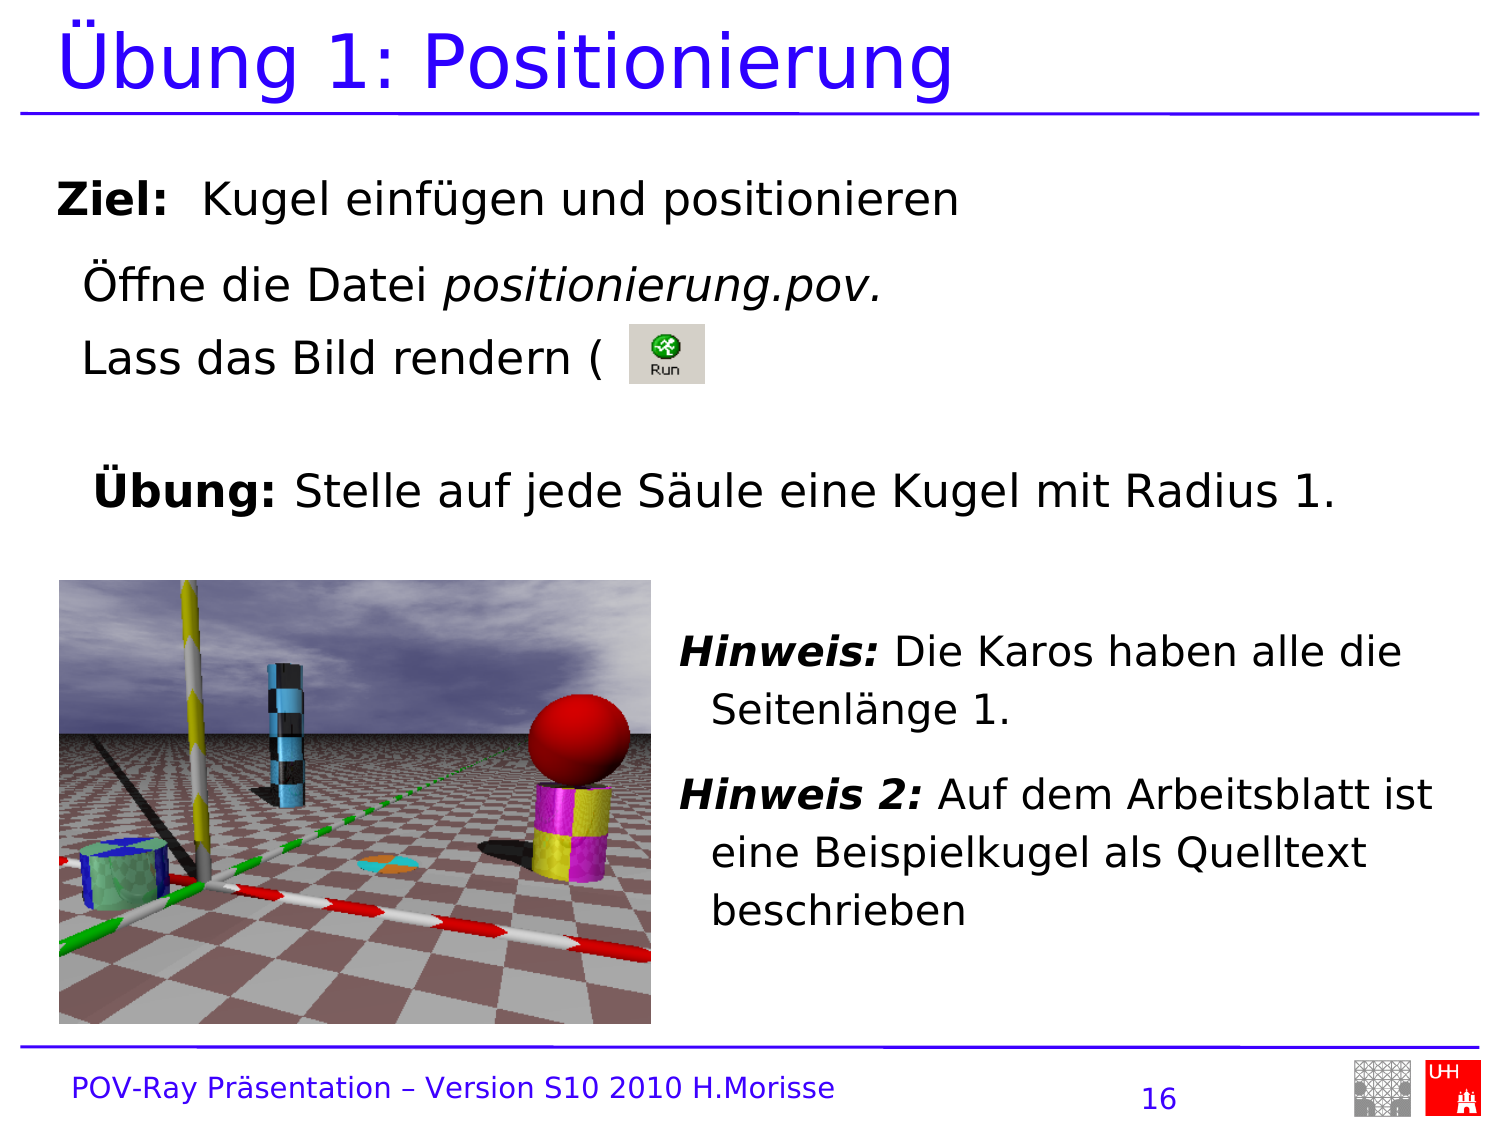

# Übung 1: Positionierung
Ziel: Kugel einfügen und positionieren
 Öffne die Datei positionierung.pov.
 Lass das Bild rendern ( )
 Übung: Stelle auf jede Säule eine Kugel mit Radius 1.
Hinweis: Die Karos haben alle die Seitenlänge 1.
Hinweis 2: Auf dem Arbeitsblatt ist eine Beispielkugel als Quelltext beschrieben